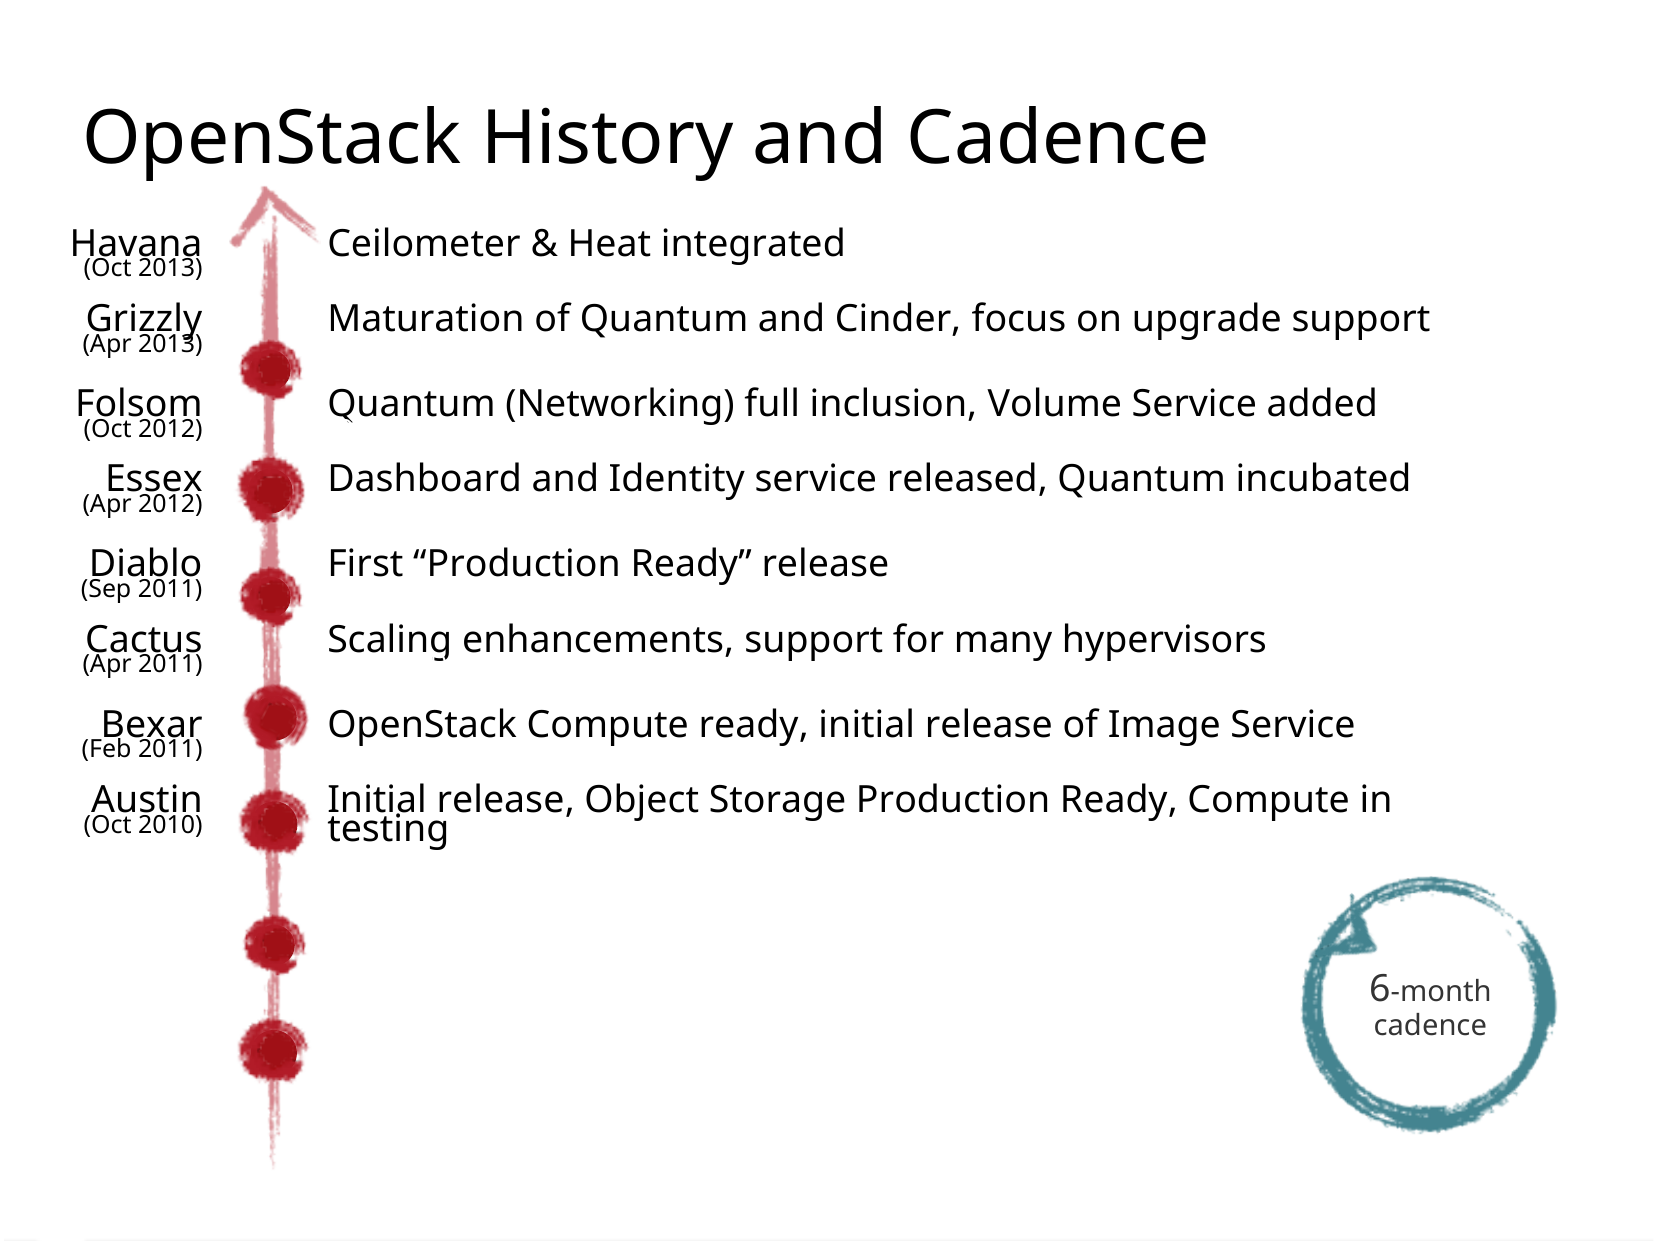

# OpenStack History and Cadence
Havana
(Oct 2013)
Grizzly
(Apr 2013)
Folsom
(Oct 2012)
Essex
(Apr 2012)
Diablo
(Sep 2011)
Cactus
(Apr 2011)
Bexar
(Feb 2011)
Austin
(Oct 2010)
Ceilometer & Heat integrated
(Oct 2013)
Maturation of Quantum and Cinder, focus on upgrade support
(Apr 2013)
Quantum (Networking) full inclusion, Volume Service added
(Oct 2012)
Dashboard and Identity service released, Quantum incubated
(Apr 2012)
First “Production Ready” release
(Sep 2011)
Scaling enhancements, support for many hypervisors
(Apr 2011)
OpenStack Compute ready, initial release of Image Service
(Feb 2011)
Initial release, Object Storage Production Ready, Compute in testing
6-month cadence